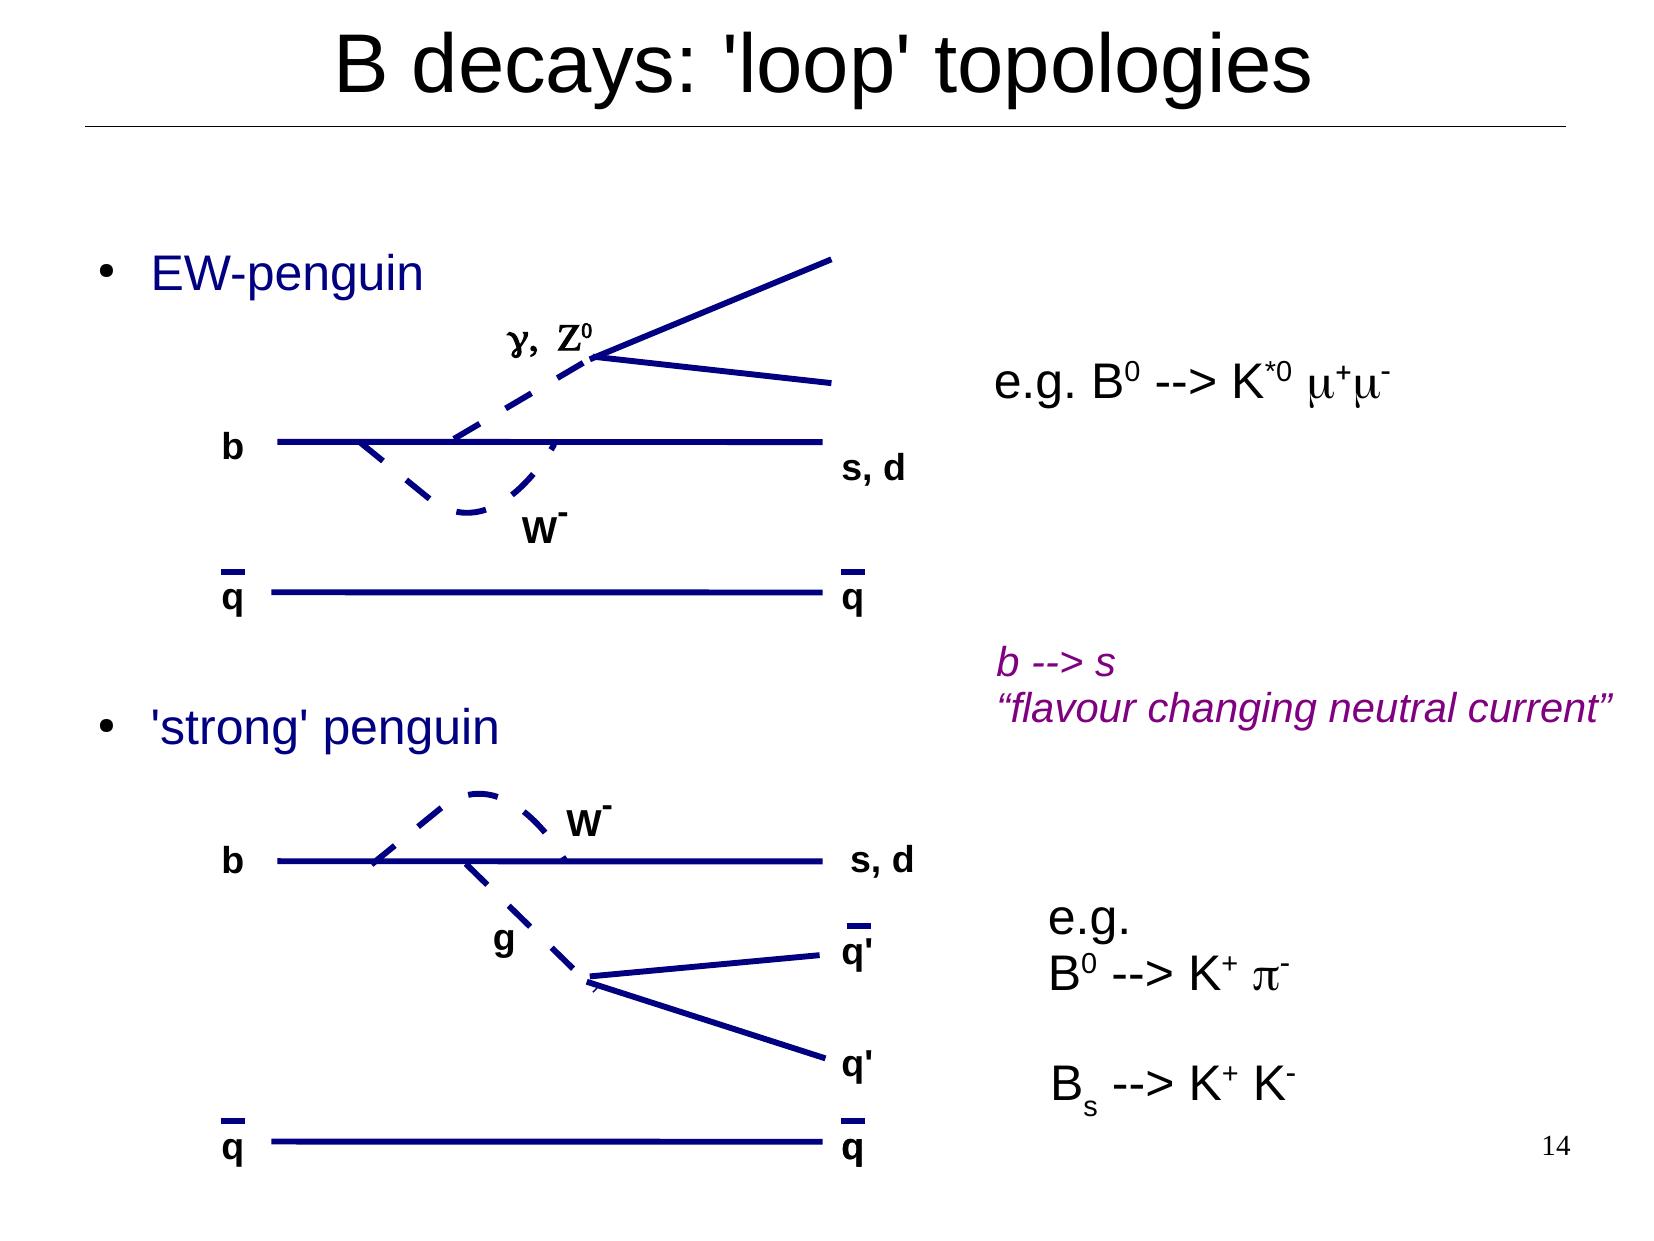

# B decays: 'loop' topologies
EW-penguin
g, Z0
b
s, d
W-
q
q
e.g. B0 --> K*0 m+m-
b --> s
“flavour changing neutral current”
'strong' penguin
W-
s, d
b
g
q'
q'
q
q
q
e.g.
B0 --> K+ p-
Bs --> K+ K-
14